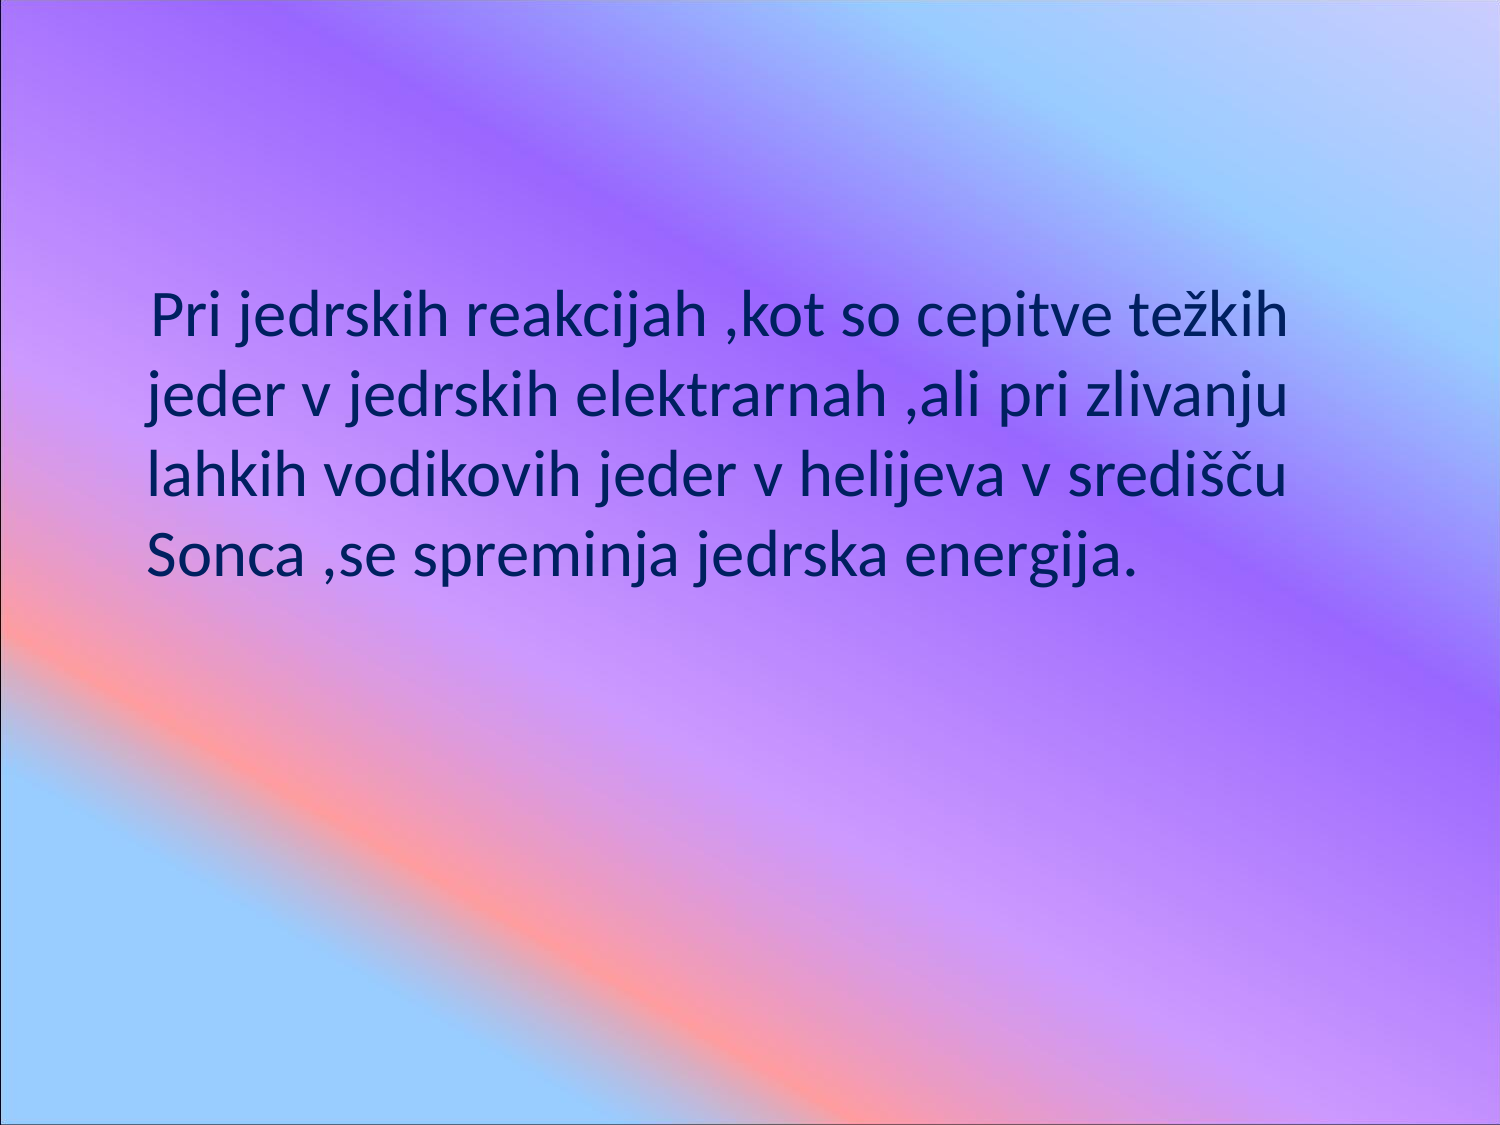

#
 Pri jedrskih reakcijah ,kot so cepitve težkih jeder v jedrskih elektrarnah ,ali pri zlivanju lahkih vodikovih jeder v helijeva v središču Sonca ,se spreminja jedrska energija.